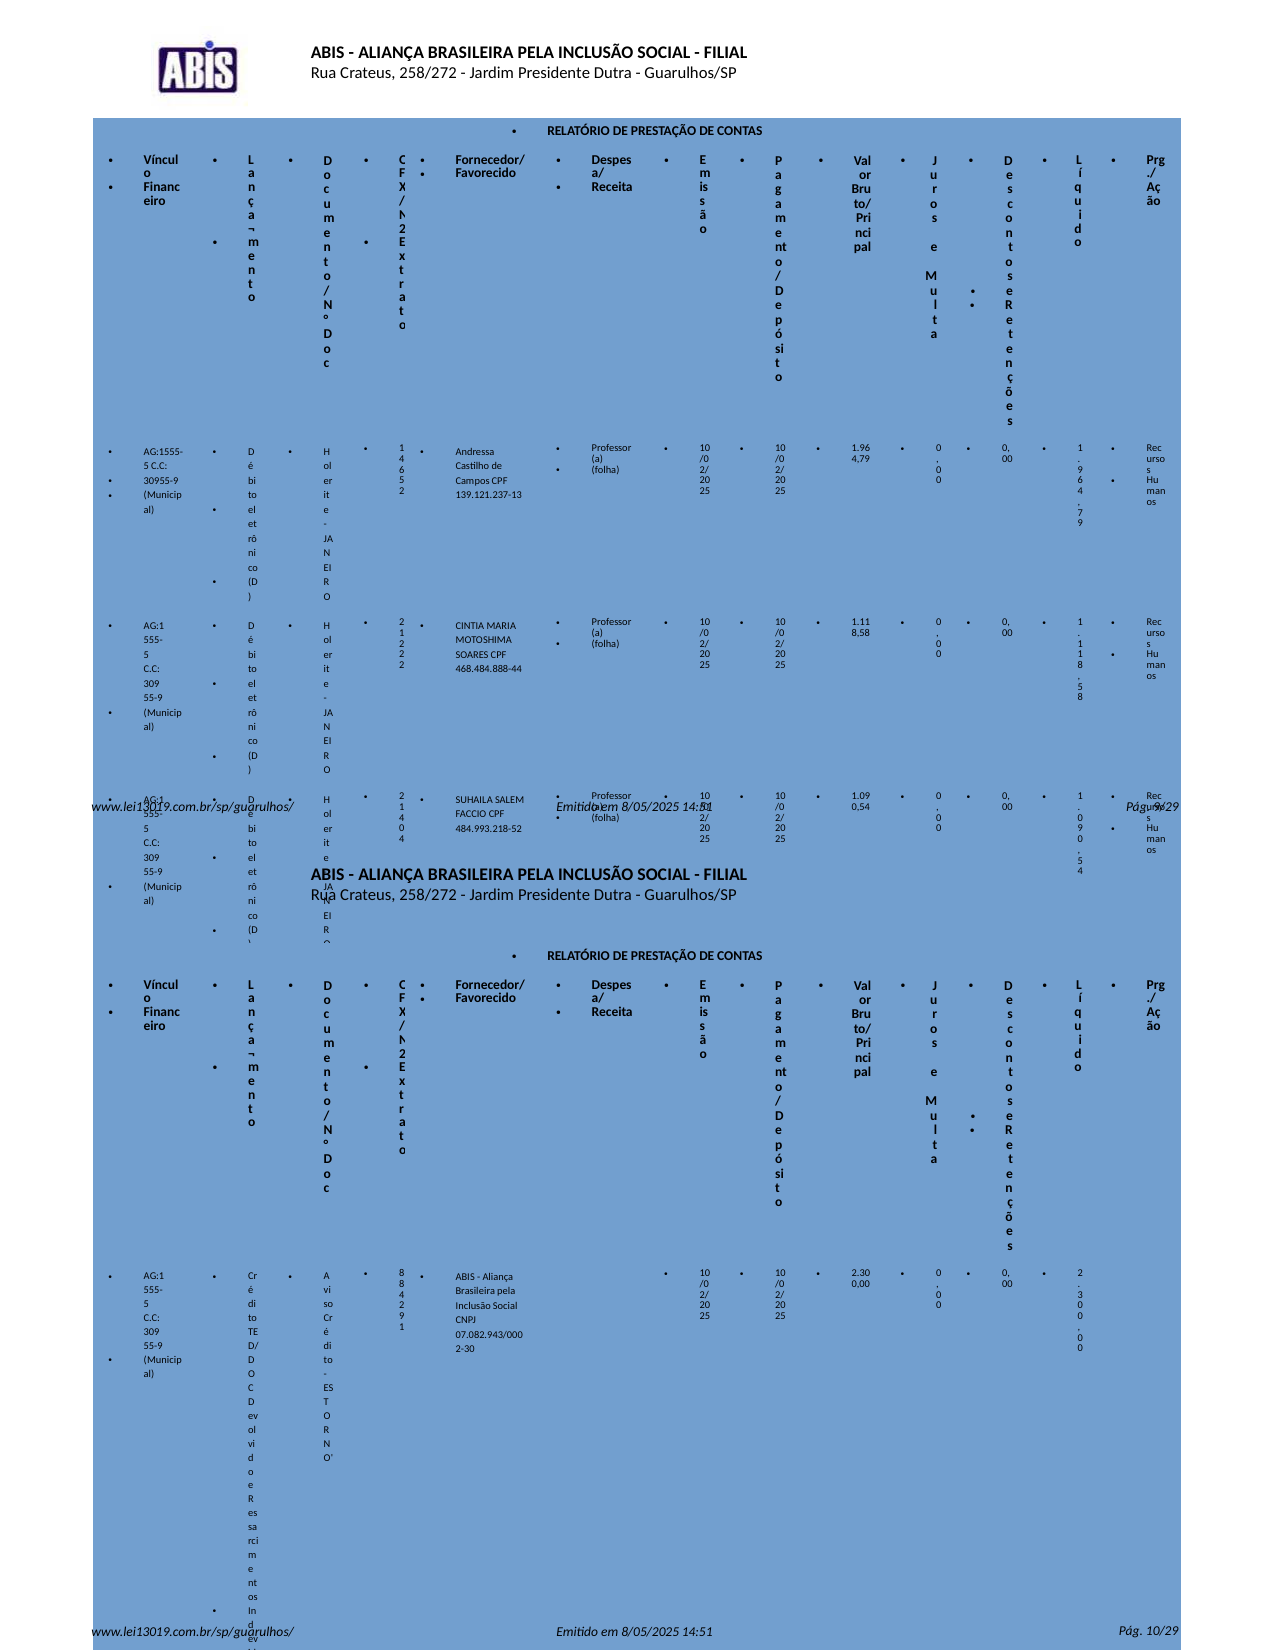

ABIS - ALIANÇA BRASILEIRA PELA INCLUSÃO SOCIAL - FILIAL
Rua Crateus, 258/272 - Jardim Presidente Dutra - Guarulhos/SP
| RELATÓRIO DE PRESTAÇÃO DE CONTAS | | | | | | | | | | | | |
| --- | --- | --- | --- | --- | --- | --- | --- | --- | --- | --- | --- | --- |
| Vínculo Financeiro | Lança¬ mento | Document o / N° Doc | OFX/N2 Extrato | Fornecedor/ Favorecido | Despesa/ Receita | Emissão | Pagamento / Depósito | Valor Bruto/ Principal | Juros e Multa | Descontos e Retenções | Líquido | Prg./Ação |
| AG:1555-5 C.C: 30955-9 (Municipal) | Débito eletrônico (D) | Holerite -JANEIRO | 14652 | Andressa Castilho de Campos CPF 139.121.237-13 | Professor(a) (folha) | 10/02/2025 | 10/02/2025 | 1.964,79 | 0,00 | 0,00 | 1.964,79 | Recursos Humanos |
| AG:1555-5 C.C: 30955-9 (Municipal) | Débito eletrônico (D) | Holerite -JANEIRO | 21222 | CINTIA MARIA MOTOSHIMA SOARES CPF 468.484.888-44 | Professor(a) (folha) | 10/02/2025 | 10/02/2025 | 1.118,58 | 0,00 | 0,00 | 1.118,58 | Recursos Humanos |
| AG:1555-5 C.C: 30955-9 (Municipal) | Débito eletrônico (D) | Holerite -JANEIRO | 21404 | SUHAILA SALEM FACCIO CPF 484.993.218-52 | Professor(a) (folha) | 10/02/2025 | 10/02/2025 | 1.090,54 | 0,00 | 0,00 | 1.090,54 | Recursos Humanos |
| AG:1555-5 C.C: 30955-9 (Municipal) | Crédito TED/DOC Devolvido e Ressarcime ntos Indevidos (C) | Aviso Crédito -ESTORNO | 200011 | ABIS - Aliança Brasileira pela Inclusão Social CNPJ 07.082.943/0002-30 | | 10/02/2025 | 10/02/2025 | 2.300,00 | 0,00 | 0,00 | 2.300,00 | |
| AG:1555-5 C.C: 30955-9 (Municipal) | Crédito TED/DOC Devolvido e Ressarcime ntos Indevidos (C) | Aviso Crédito -ESTORNO. | 745502 | ABIS - Aliança Brasileira pela Inclusão Social CNPJ 07.082.943/0002-30 | | 10/02/2025 | 10/02/2025 | 2.300,00 | 0,00 | 0,00 | 2.300,00 | |
| AG:1555-5 C.C: 30955-9 (Municipal) | Crédito TED/DOC Devolvido e Ressarcime ntos Indevidos (C) | Aviso Crédito -.ESTORNO | 620642 | ABIS - Aliança Brasileira pela Inclusão Social CNPJ 07.082.943/0002-30 | | 10/02/2025 | 10/02/2025 | 2.300,00 | 0,00 | 0,00 | 2.300,00 | |
| AG:1555-5 C.C: 30955-9 (Municipal) | Crédito TED/DOC Devolvido e Ressarcime ntos Indevidos (C) | Aviso Crédito -ESTORNO.. | 280402 | ABIS - Aliança Brasileira pela Inclusão Social CNPJ 07.082.943/0002-30 | | 10/02/2025 | 10/02/2025 | 2.300,00 | 0,00 | 0,00 | 2.300,00 | |
www.lei13019.com.br/sp/guarulhos/
Emitido em 8/05/2025 14:51
Pág. 9/29
ABIS - ALIANÇA BRASILEIRA PELA INCLUSÃO SOCIAL - FILIAL
Rua Crateus, 258/272 - Jardim Presidente Dutra - Guarulhos/SP
| RELATÓRIO DE PRESTAÇÃO DE CONTAS | | | | | | | | | | | | |
| --- | --- | --- | --- | --- | --- | --- | --- | --- | --- | --- | --- | --- |
| Vínculo Financeiro | Lança¬ mento | Document o / N° Doc | OFX/N2 Extrato | Fornecedor/ Favorecido | Despesa/ Receita | Emissão | Pagamento / Depósito | Valor Bruto/ Principal | Juros e Multa | Descontos e Retenções | Líquido | Prg./Ação |
| AG:1555-5 C.C: 30955-9 (Municipal) | Crédito TED/DOC Devolvido e Ressarcime ntos Indevidos (C) | Aviso Crédito -ESTORNO' | 884291 | ABIS - Aliança Brasileira pela Inclusão Social CNPJ 07.082.943/0002-30 | | 10/02/2025 | 10/02/2025 | 2.300,00 | 0,00 | 0,00 | 2.300,00 | |
| AG:1555-5 C.C: 30955-9 (Municipal) | Débito TED/DOC Devolvido (D) | Aviso Débito -ESTORNO | 21031 | ERICA ALVES CANDIDO 31410811824 CNPJ 17.578.574/0001-44 | | 10/02/2025 | 10/02/2025 | 2.300,00 | 0,00 | 0,00 | 2.300,00 | |
| AG:1555-5 C.C: 30955-9 (Municipal) | Débito TED/DOC Devolvido (D) | Aviso Débito -ESTORNO. | 21032 | ERICA ALVES CANDIDO 31410811824 CNPJ 17.578.574/0001-44 | | 10/02/2025 | 10/02/2025 | 2.300,00 | 0,00 | 0,00 | 2.300,00 | |
| AG:1555-5 C.C: 30955-9 (Municipal) | Débito TED/DOC Devolvido (D) | Aviso Débito -.ESTORNO | 21033 | ERICA ALVES CANDIDO 31410811824 CNPJ 17.578.574/0001-44 | | 10/02/2025 | 10/02/2025 | 2.300,00 | 0,00 | 0,00 | 2.300,00 | |
| AG:1555-5 C.C: 30955-9 (Municipal) | Débito TED/DOC Devolvido (D) | Aviso Débito -ESTORNO.. | 21034 | ERICA ALVES CANDIDO 31410811824 CNPJ 17.578.574/0001-44 | | 10/02/2025 | 10/02/2025 | 2.300,00 | 0,00 | 0,00 | 2.300,00 | |
| AG:1555-5 C.C: 30955-9 (Municipal) | Débito TED/DOC Devolvido (D) | Aviso Débito -'ESTORNO. | 21035 | ERICA ALVES CANDIDO 31410811824 CNPJ 17.578.574/0001-44 | | 10/02/2025 | 10/02/2025 | 2.300,00 | 0,00 | 0,00 | 2.300,00 | |
| AG:1555-5 C.C: 30955-9 (Municipal) | Débito eletrônico (D) | Nota fiscal de serviços - 10 | 21036 | ERICA ALVES CANDIDO 31410811824 CNPJ 17.578.574/0001-44 | Manutenção da Unidade Escolar PJ | 10/02/2025 | 10/02/2025 | 2.300,00 | 0,00 | 0,00 | 2.300,00 | Custos Indiretos |
| AG:1555-5 C.C: 30955-9 (Municipal) | Repasse(C) | - Repasse | 71535 | Prefeitura de Guarulhos CNPJ 46.319.000/0001-50 | | 14/02/2025 | 14/02/2025 | 355.844,68 | 0,00 | 0,00 | 355.844,68 | |
Pág. 10/29
www.lei13019.com.br/sp/guarulhos/
Emitido em 8/05/2025 14:51